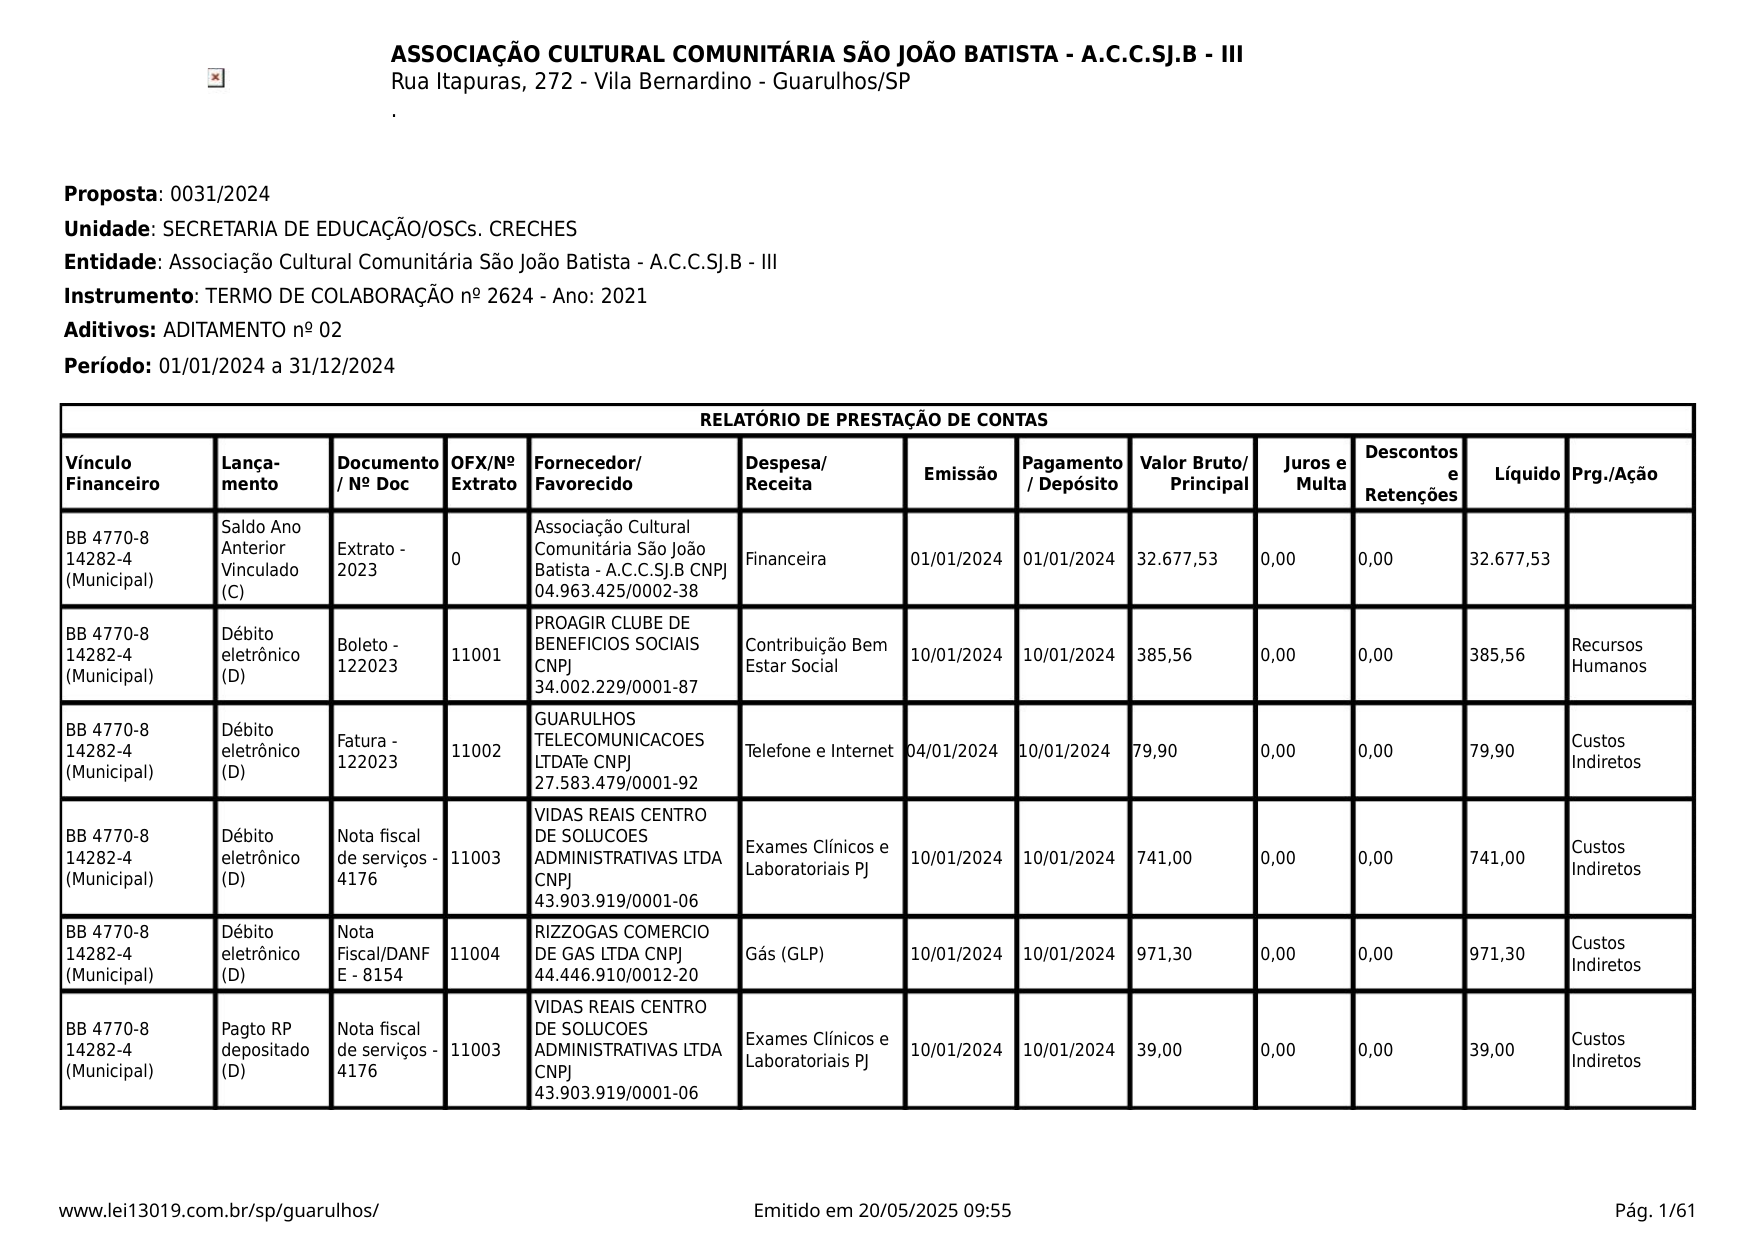

ASSOCIAÇÃO CULTURAL COMUNITÁRIA SÃO JOÃO BATISTA - A.C.C.SJ.B - III
Rua Itapuras, 272 - Vila Bernardino - Guarulhos/SP
.
Proposta: 0031/2024
Unidade: SECRETARIA DE EDUCAÇÃO/OSCs. CRECHES
Entidade: Associação Cultural Comunitária São João Batista - A.C.C.SJ.B - III
Instrumento: TERMO DE COLABORAÇÃO nº 2624 - Ano: 2021
Aditivos: ADITAMENTO nº 02
Período: 01/01/2024 a 31/12/2024
RELATÓRIO DE PRESTAÇÃO DE CONTAS
Descontos
e
Retenções
Vínculo
Financeiro
Lança-
mento
Documento OFX/Nº Fornecedor/
Despesa/
Receita
Pagamento Valor Bruto/
/ Depósito Principal
Juros e
Multa
Emissão
Líquido Prg./Ação
/ Nº Doc
Extrato Favorecido
Saldo Ano
Anterior
Vinculado
(C)
Associação Cultural
BB 4770-8
14282-4
(Municipal)
Extrato -
2023
Comunitária São João
Batista - A.C.C.SJ.B CNPJ
04.963.425/0002-38
Financeira
01/01/2024 01/01/2024 32.677,53
10/01/2024 10/01/2024 385,56
0,00
0,00
0,00
0,00
32.677,53
0
PROAGIR CLUBE DE
BENEFICIOS SOCIAIS
CNPJ
BB 4770-8
14282-4
(Municipal)
Débito
eletrônico
(D)
Boleto -
122023
Contribuição Bem
Estar Social
Recursos
Humanos
11001
11002
0,00
0,00
385,56
79,90
34.002.229/0001-87
GUARULHOS
TELECOMUNICACOES
LTDATe CNPJ
BB 4770-8
14282-4
(Municipal)
Débito
eletrônico
(D)
Fatura -
122023
Custos
Indiretos
Telefone e Internet 04/01/2024 10/01/2024 79,90
27.583.479/0001-92
VIDAS REAIS CENTRO
DE SOLUCOES
ADMINISTRATIVAS LTDA
CNPJ
BB 4770-8
14282-4
(Municipal)
Débito
eletrônico
(D)
Nota ﬁscal
de serviços - 11003
4176
Exames Clínicos e
Custos
Indiretos
10/01/2024 10/01/2024 741,00
10/01/2024 10/01/2024 971,30
10/01/2024 10/01/2024 39,00
0,00
0,00
0,00
0,00
0,00
0,00
741,00
971,30
39,00
Laboratoriais PJ
Gás (GLP)
43.903.919/0001-06
BB 4770-8
14282-4
(Municipal)
Débito
eletrônico
(D)
Nota
RIZZOGAS COMERCIO
DE GAS LTDA CNPJ
44.446.910/0012-20
Custos
Indiretos
Fiscal/DANF 11004
E - 8154
VIDAS REAIS CENTRO
DE SOLUCOES
ADMINISTRATIVAS LTDA
CNPJ
BB 4770-8
14282-4
(Municipal)
Pagto RP
depositado
(D)
Nota ﬁscal
de serviços - 11003
4176
Exames Clínicos e
Laboratoriais PJ
Custos
Indiretos
43.903.919/0001-06
www.lei13019.com.br/sp/guarulhos/
Emitido em 20/05/2025 09:55
Pág. 1/61